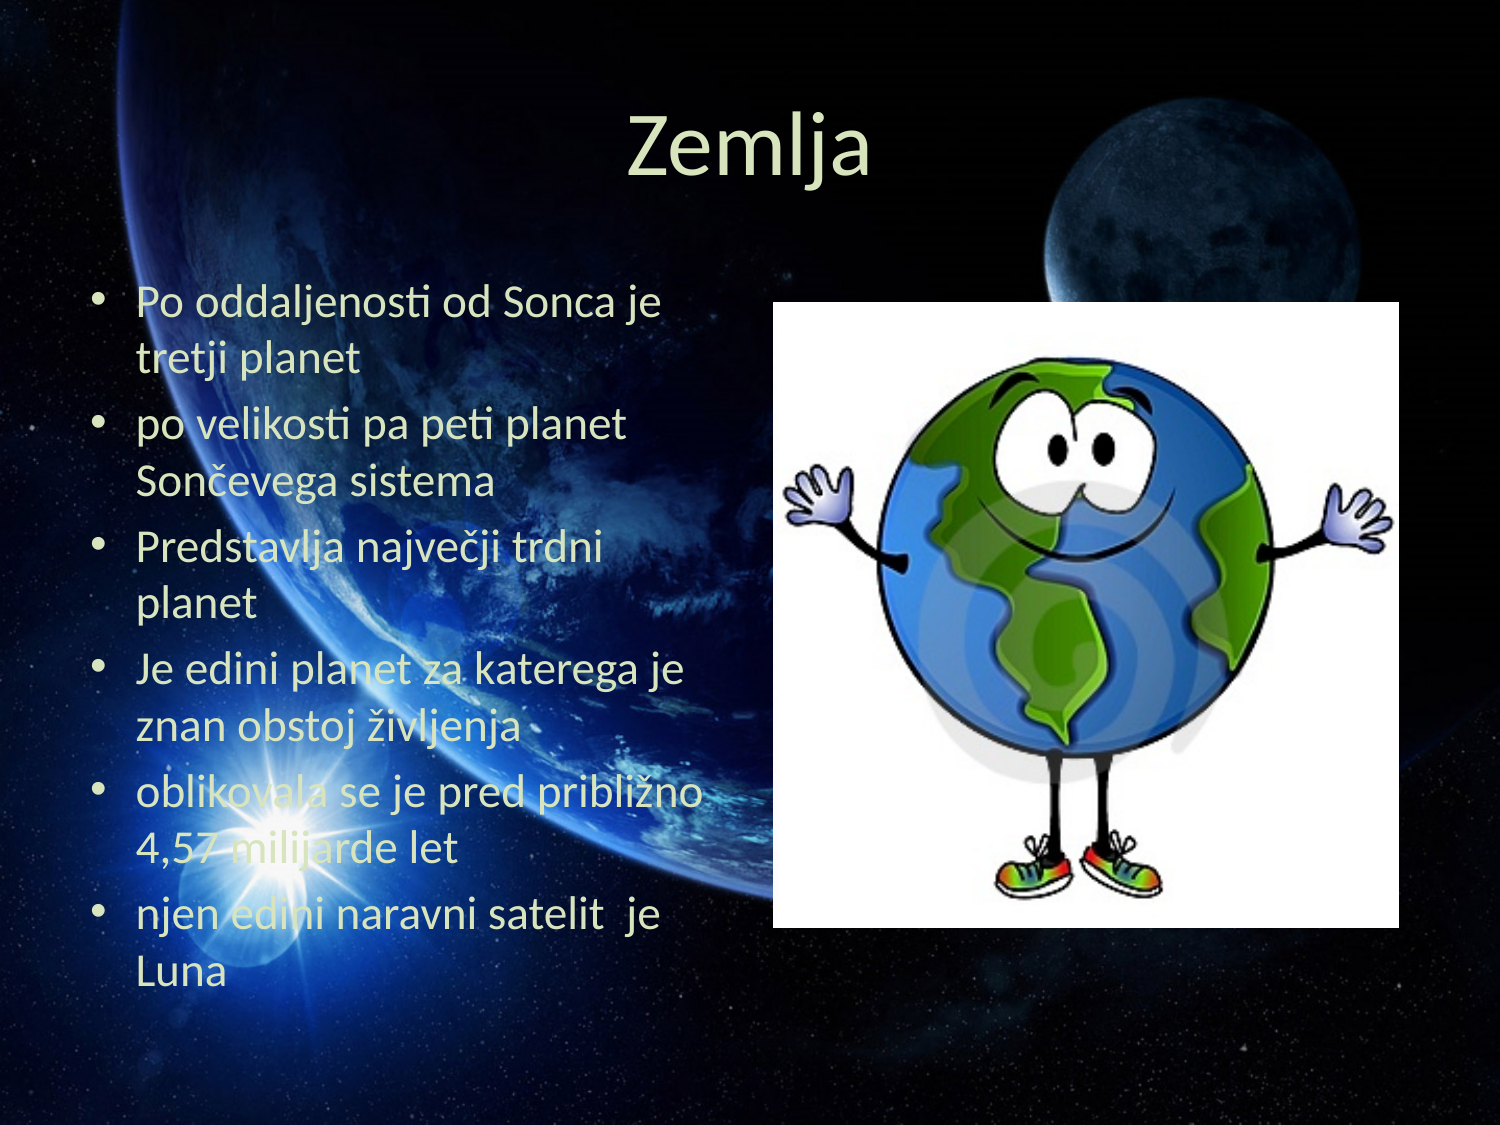

# Zemlja
Po oddaljenosti od Sonca je tretji planet
po velikosti pa peti planet Sončevega sistema
Predstavlja največji trdni planet
Je edini planet za katerega je znan obstoj življenja
oblikovala se je pred približno 4,57 milijarde let
njen edini naravni satelit je Luna